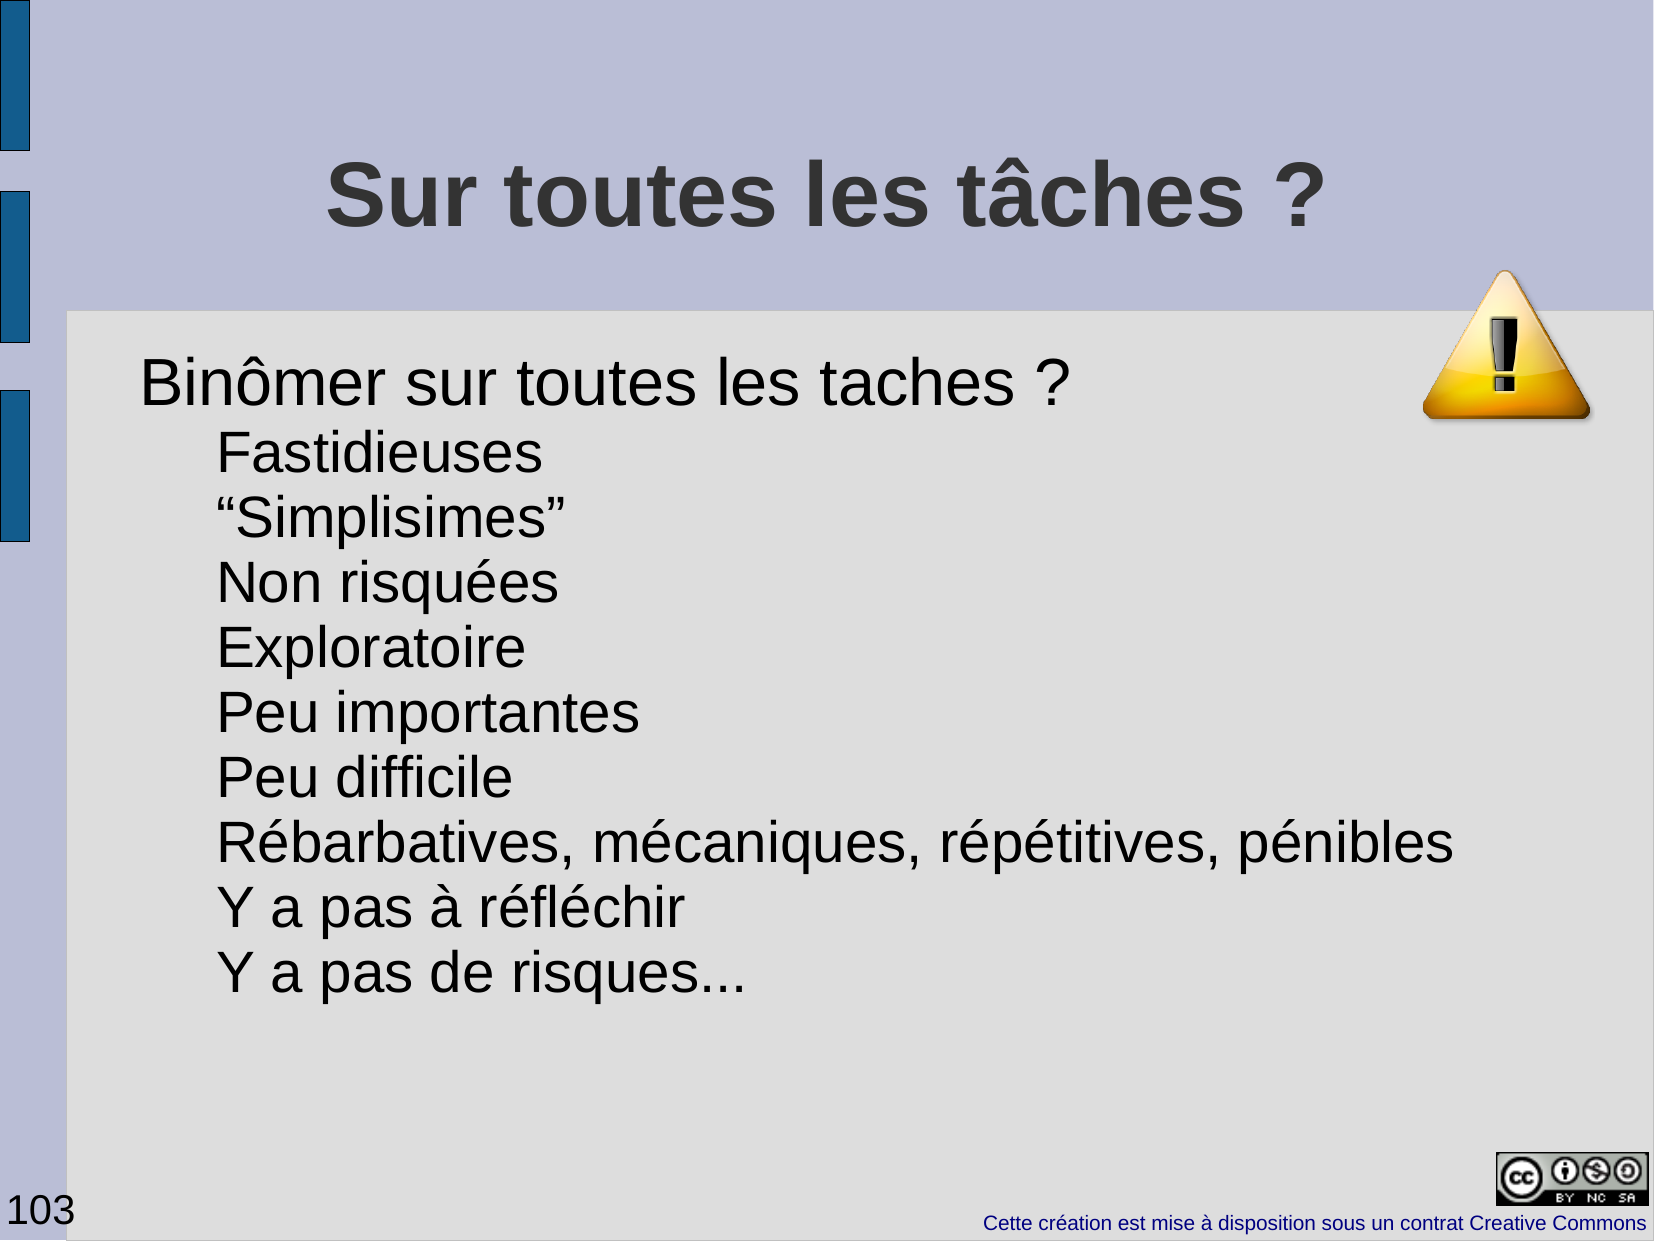

# Sur toutes les tâches ?
Binômer sur toutes les taches ?
Fastidieuses
“Simplisimes”
Non risquées
Exploratoire
Peu importantes
Peu difficile
Rébarbatives, mécaniques, répétitives, pénibles
Y a pas à réfléchir
Y a pas de risques...